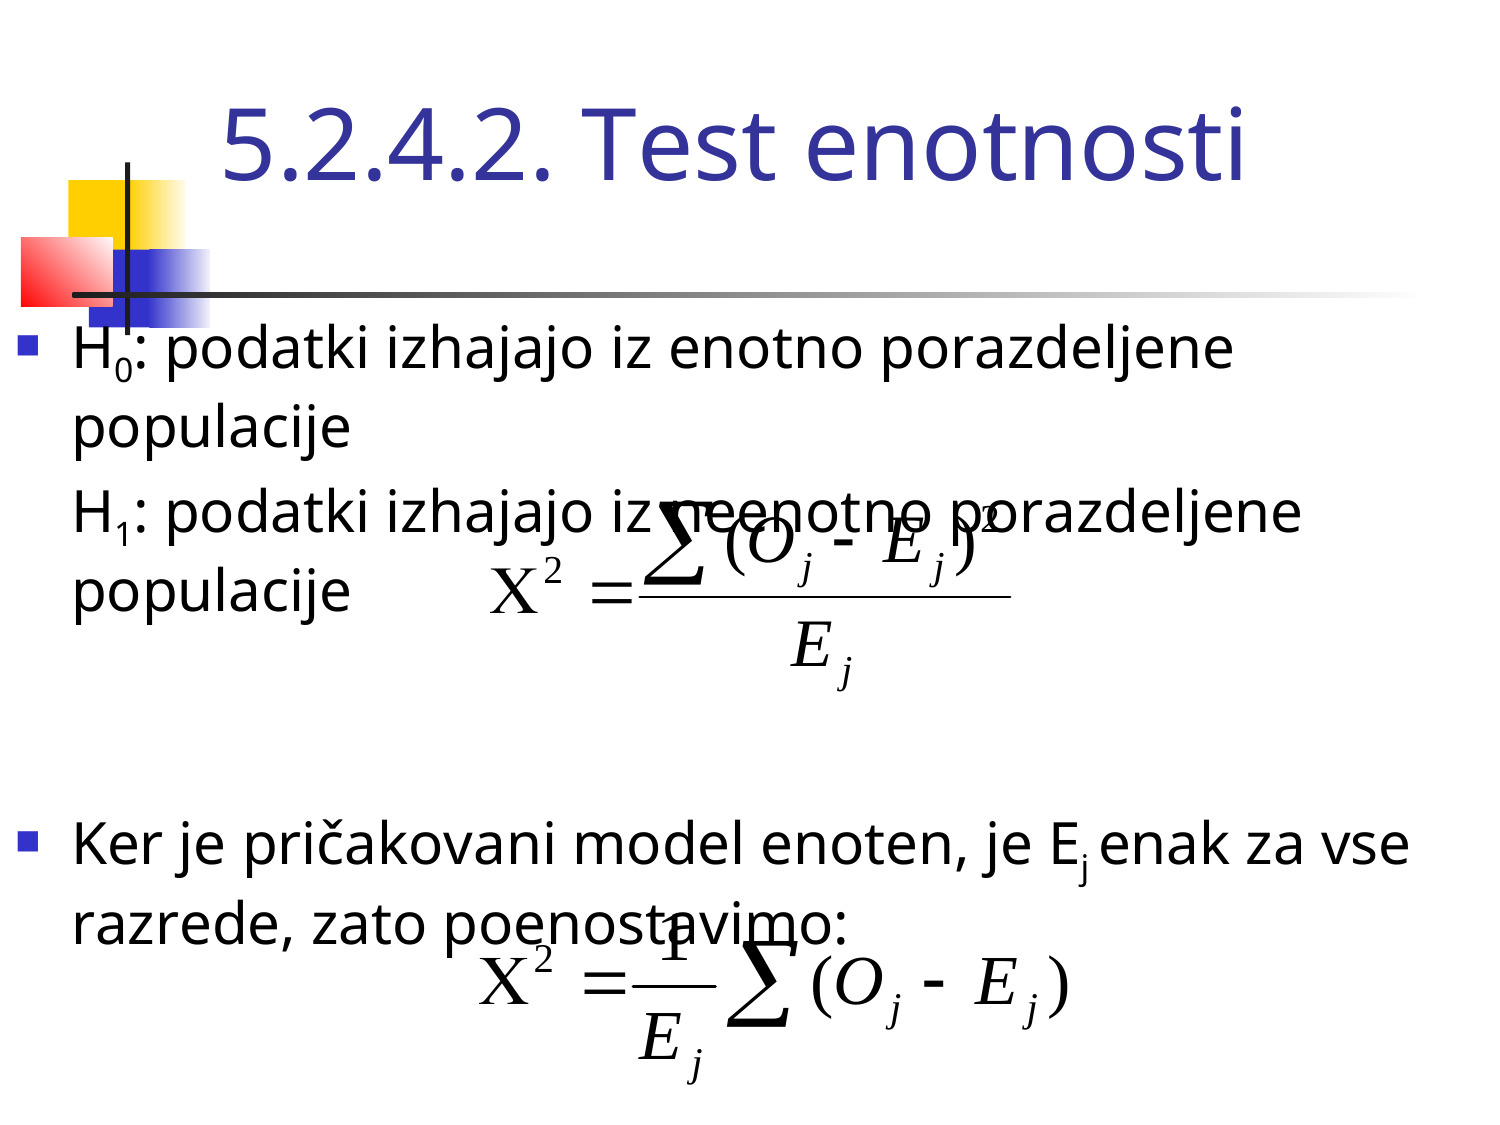

# 5.2.4.2. Test enotnosti
H0: podatki izhajajo iz enotno porazdeljene populacije
	H1: podatki izhajajo iz neenotno porazdeljene 	populacije
Ker je pričakovani model enoten, je Ej enak za vse razrede, zato poenostavimo: